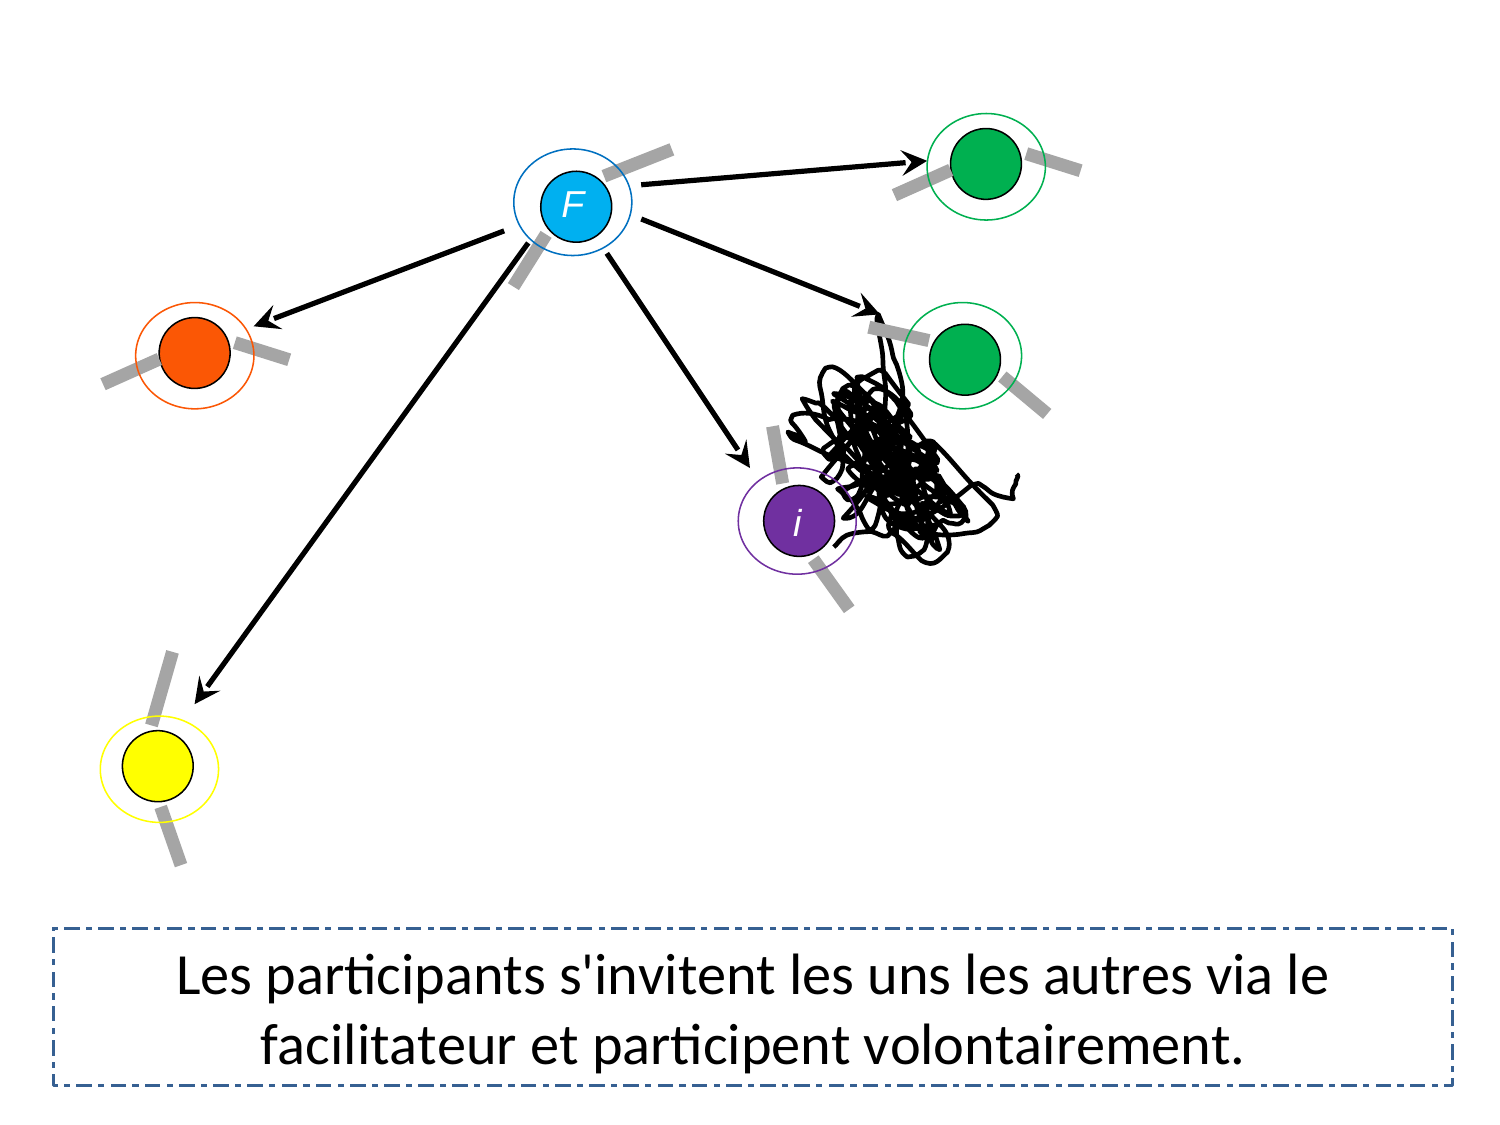

F
#
i
Les participants s'invitent les uns les autres via le facilitateur et participent volontairement.